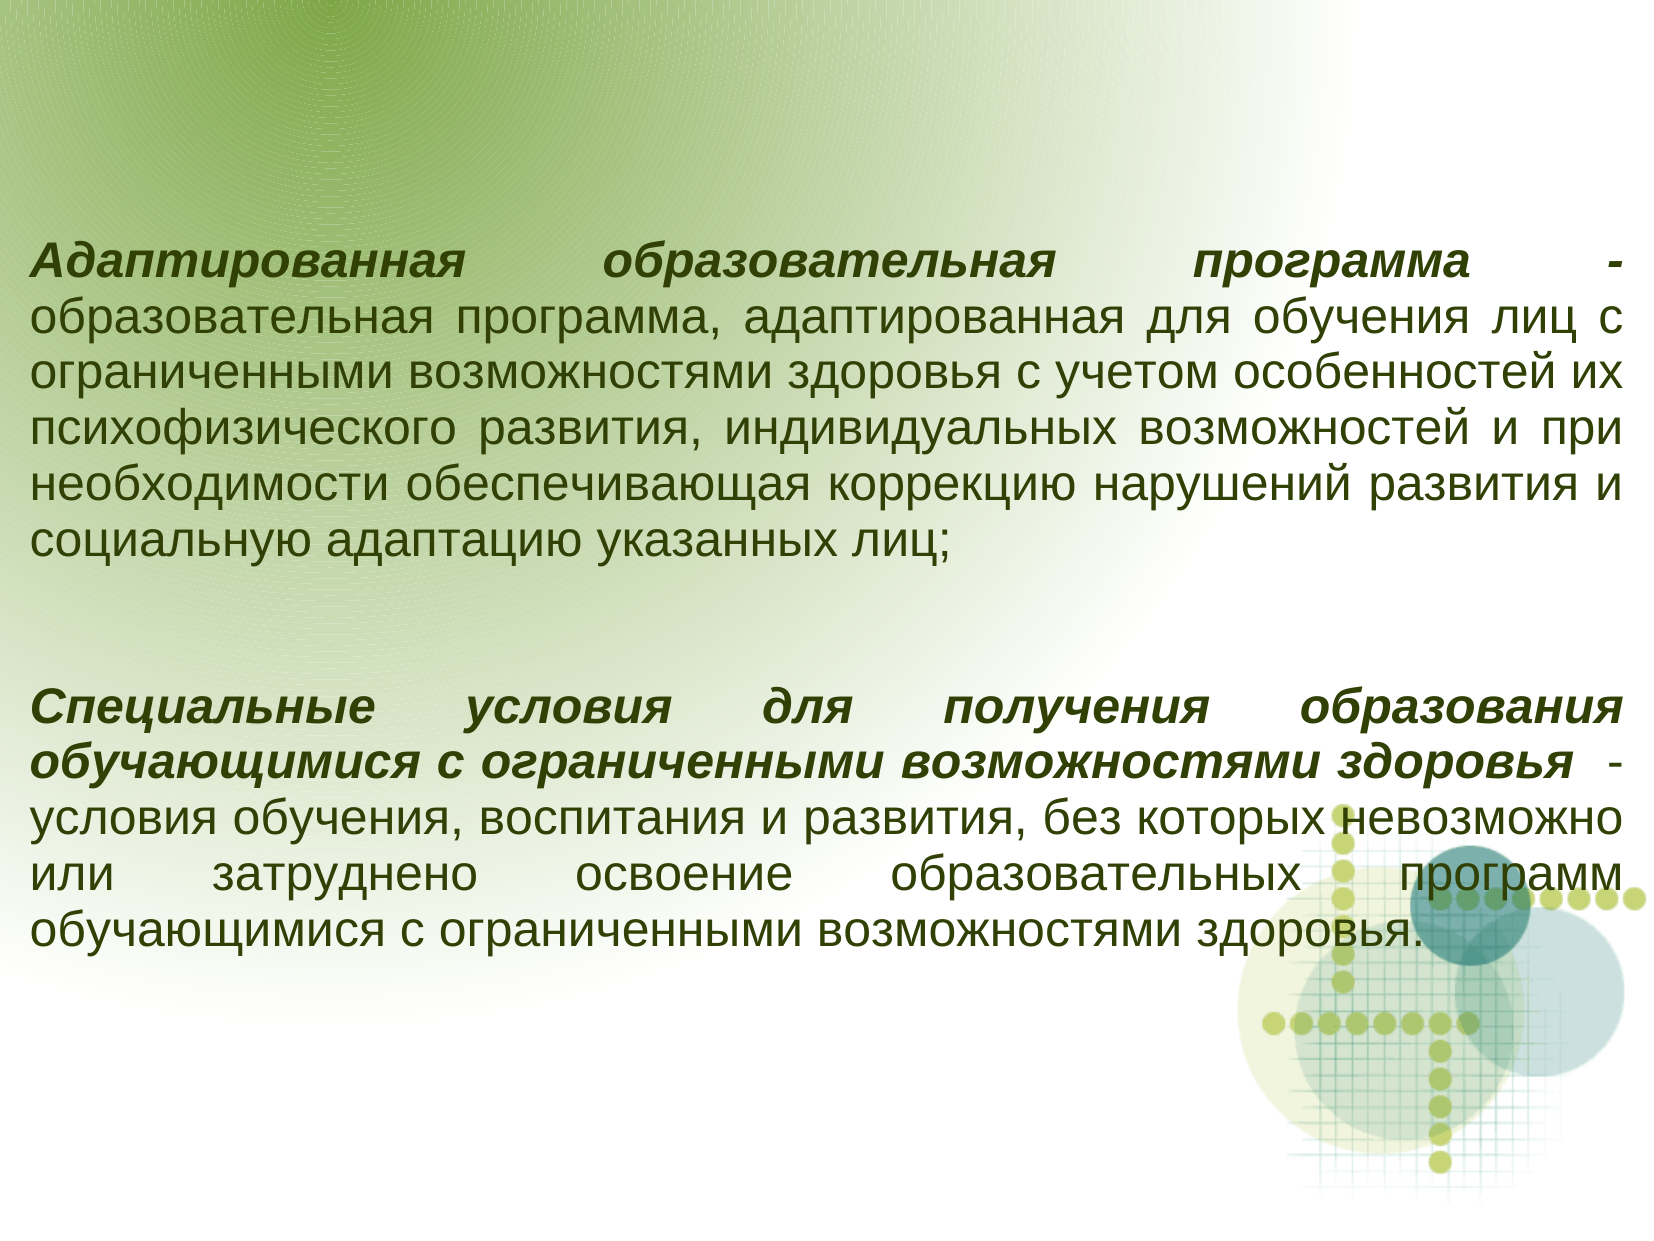

# Адаптированная образовательная программа - образовательная программа, адаптированная для обучения лиц с ограниченными возможностями здоровья с учетом особенностей их психофизического развития, индивидуальных возможностей и при необходимости обеспечивающая коррекцию нарушений развития и социальную адаптацию указанных лиц;
Специальные условия для получения образования обучающимися с ограниченными возможностями здоровья - условия обучения, воспитания и развития, без которых невозможно или затруднено освоение образовательных программ обучающимися с ограниченными возможностями здоровья.